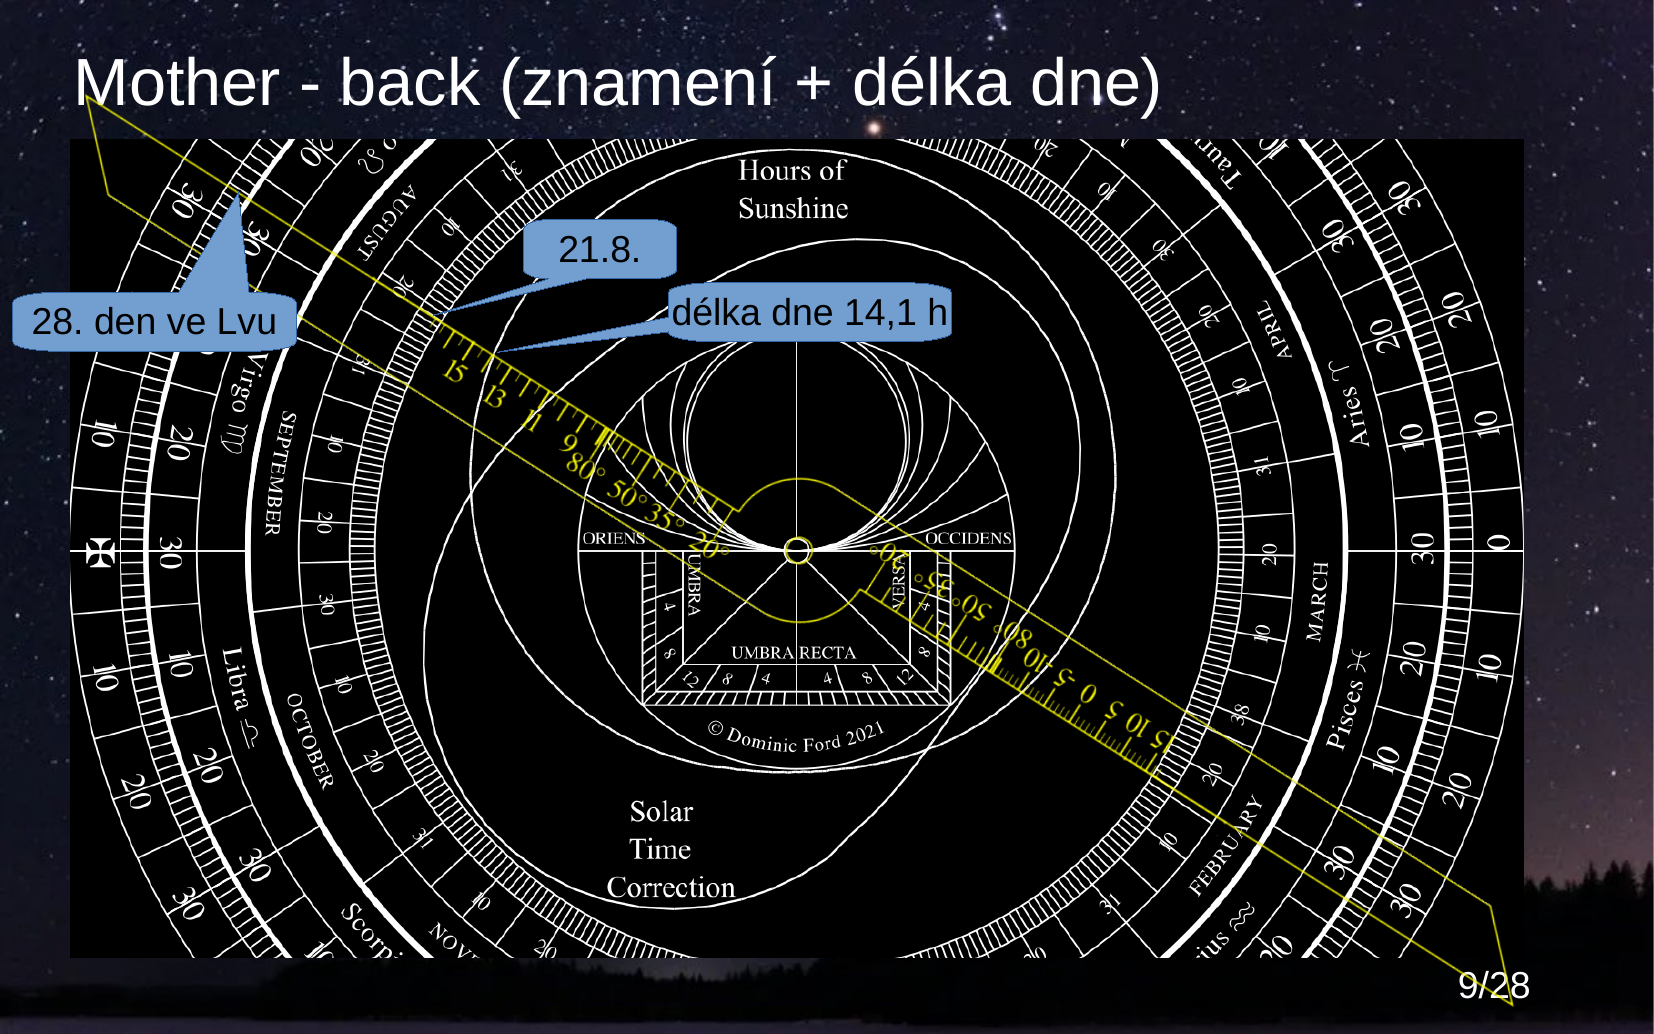

Mother - back (znamení + délka dne)
21.8.
délka dne 14,1 h
28. den ve Lvu